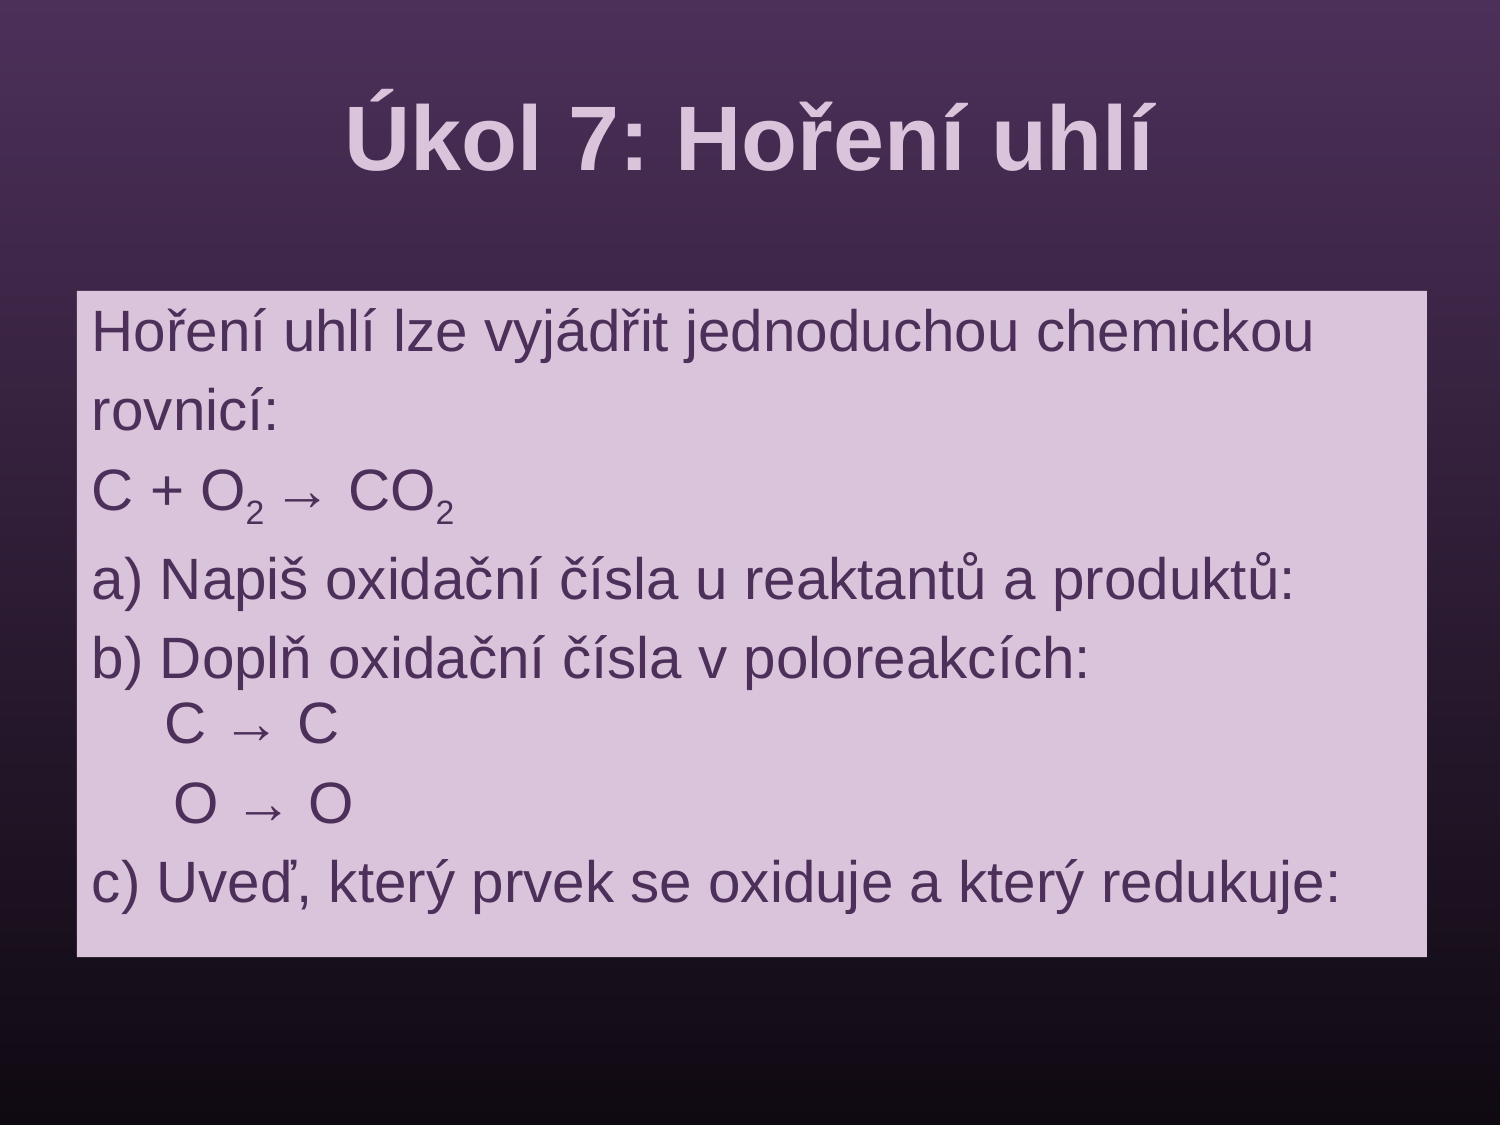

# Úkol 7: Hoření uhlí
Hoření uhlí lze vyjádřit jednoduchou chemickou
rovnicí:
C + O2 → CO2
a) Napiš oxidační čísla u reaktantů a produktů:
b) Doplň oxidační čísla v poloreakcích:
 C → C
 O → O
c) Uveď, který prvek se oxiduje a který redukuje: